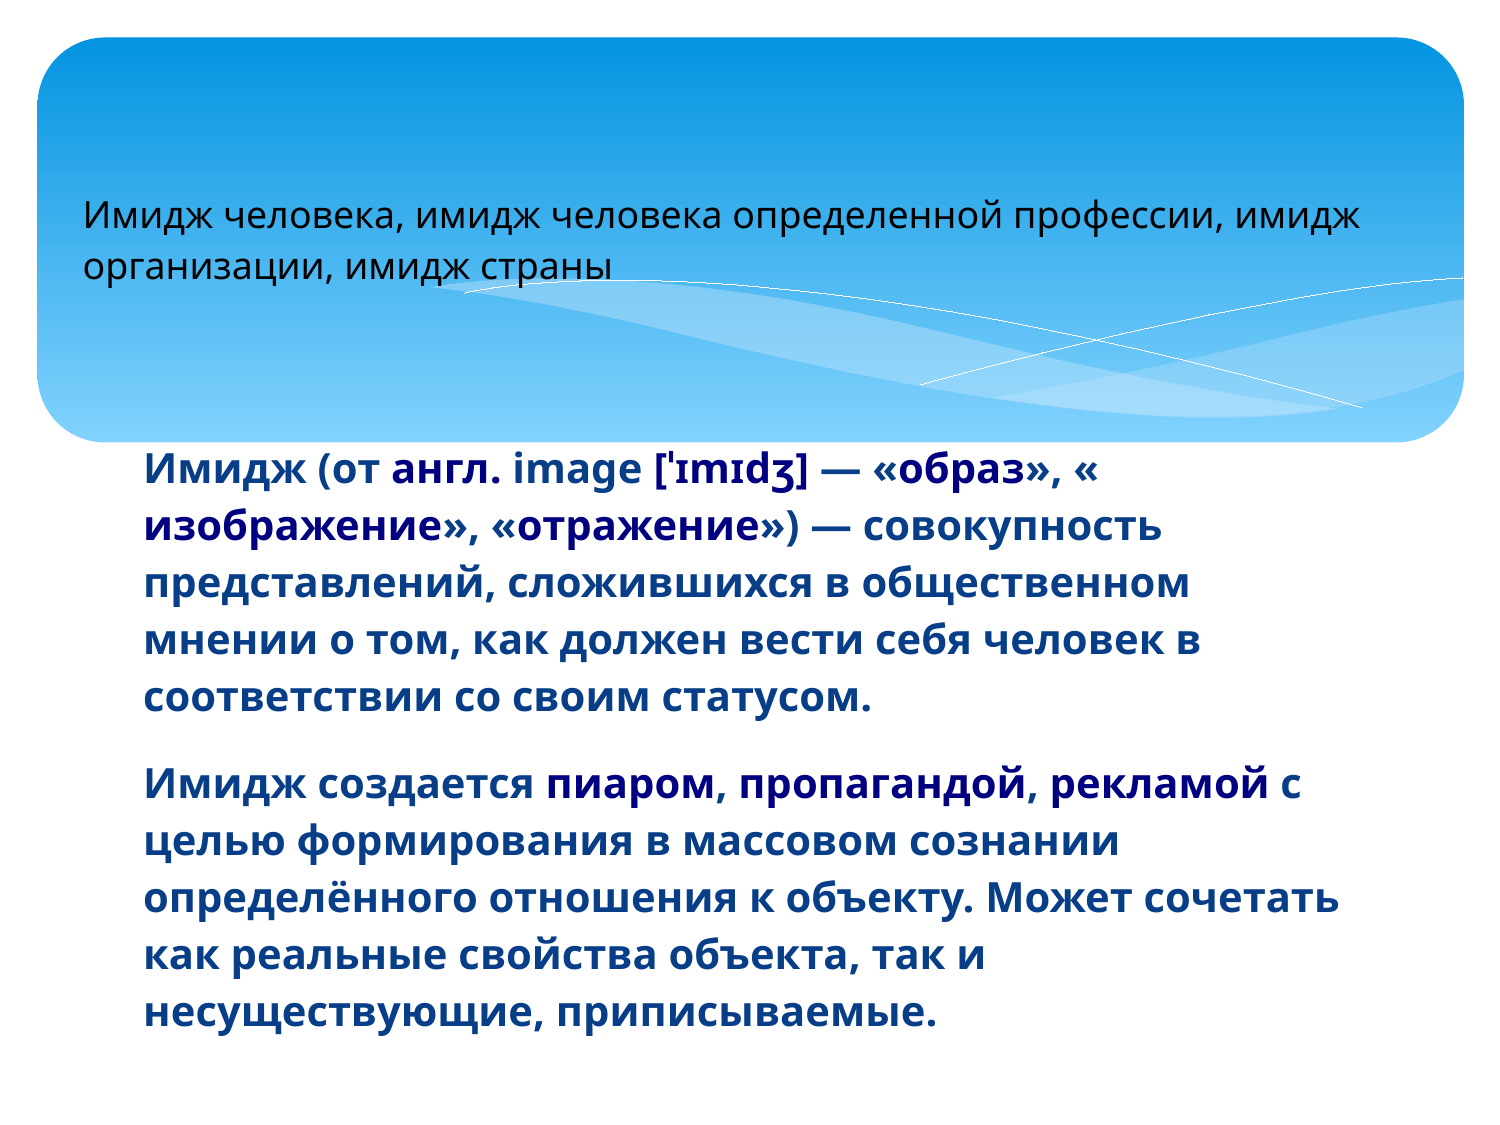

# Имидж человека, имидж человека определенной профессии, имидж организации, имидж страны
Имидж (от англ. image [ˈɪmɪdʒ] — «образ», «изображение», «отражение») — совокупность представлений, сложившихся в общественном мнении о том, как должен вести себя человек в соответствии со своим статусом.
Имидж создается пиаром, пропагандой, рекламой с целью формирования в массовом сознании определённого отношения к объекту. Может сочетать как реальные свойства объекта, так и несуществующие, приписываемые.